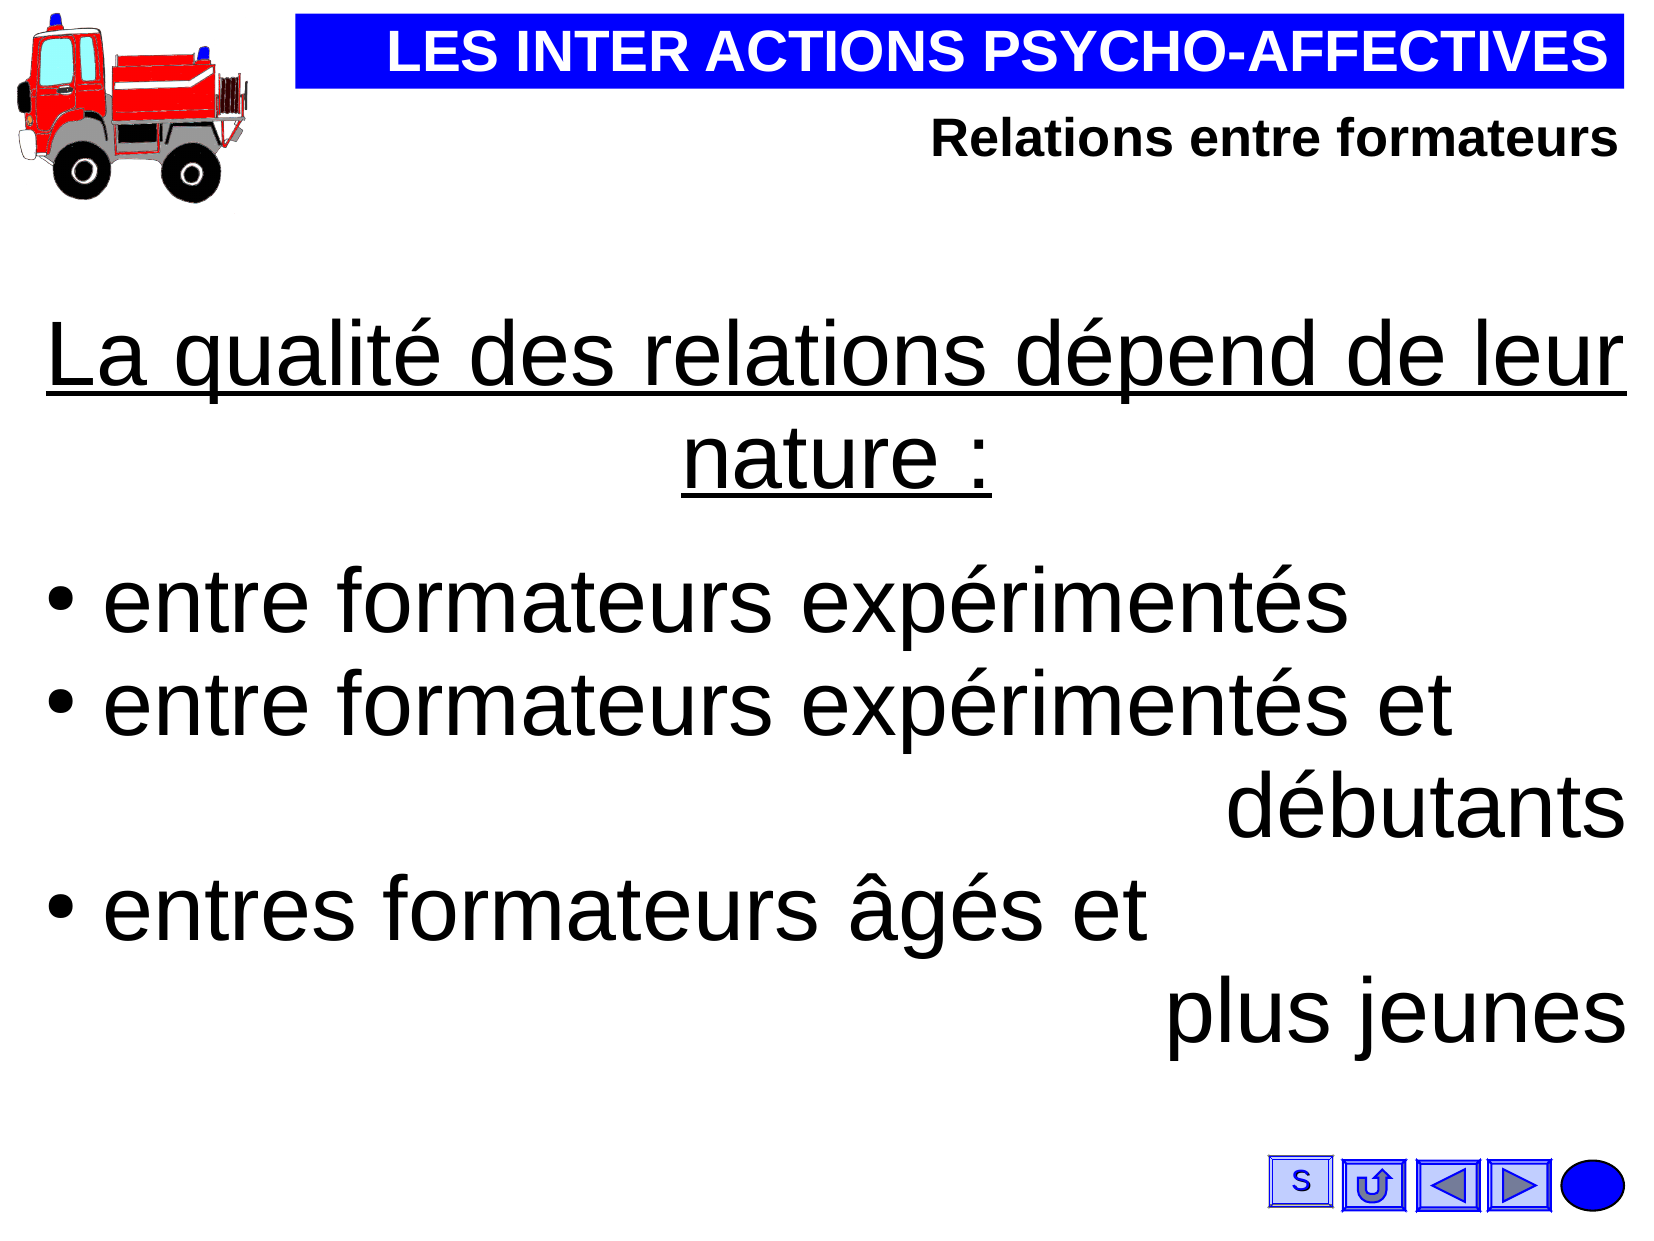

LES INTER ACTIONS PSYCHO-AFFECTIVES
Relations entre formateurs
La qualité des relations dépend de leur nature :
 entre formateurs expérimentés
 entre formateurs expérimentés et 																		débutants
 entres formateurs âgés et
plus jeunes